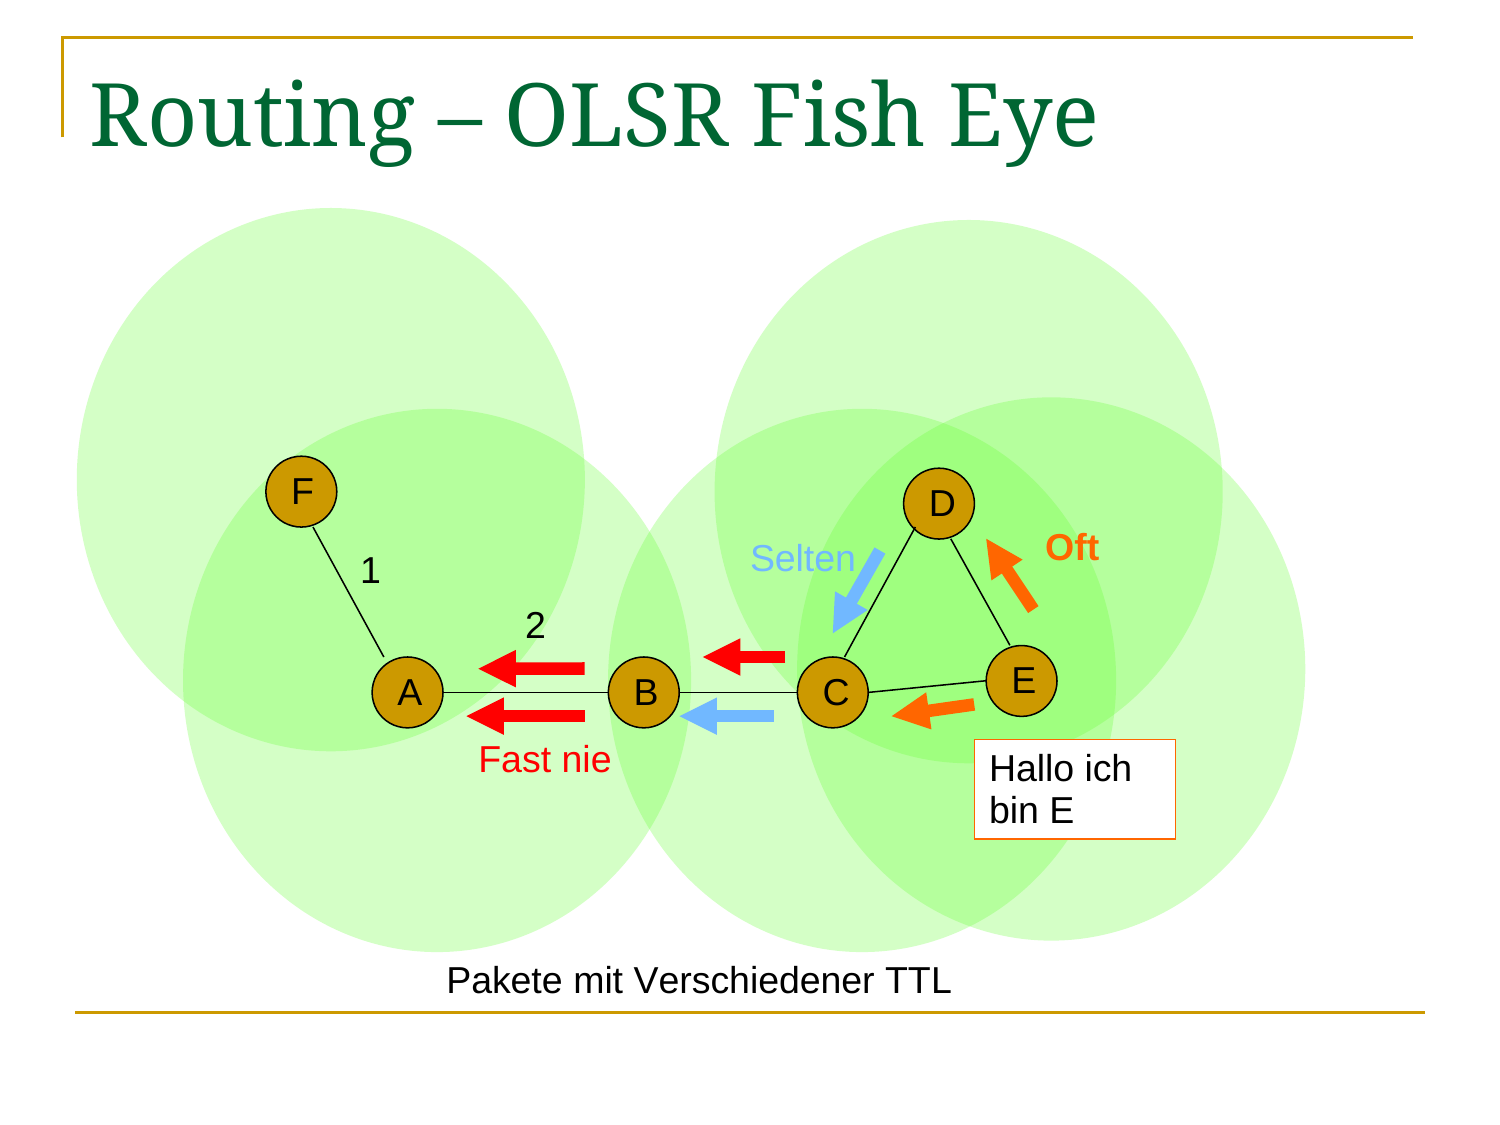

# Routing – OLSR Fish Eye
F
D
Oft
Selten
1
2
E
A
B
C
Fast nie
Hallo ich bin E
Pakete mit Verschiedener TTL